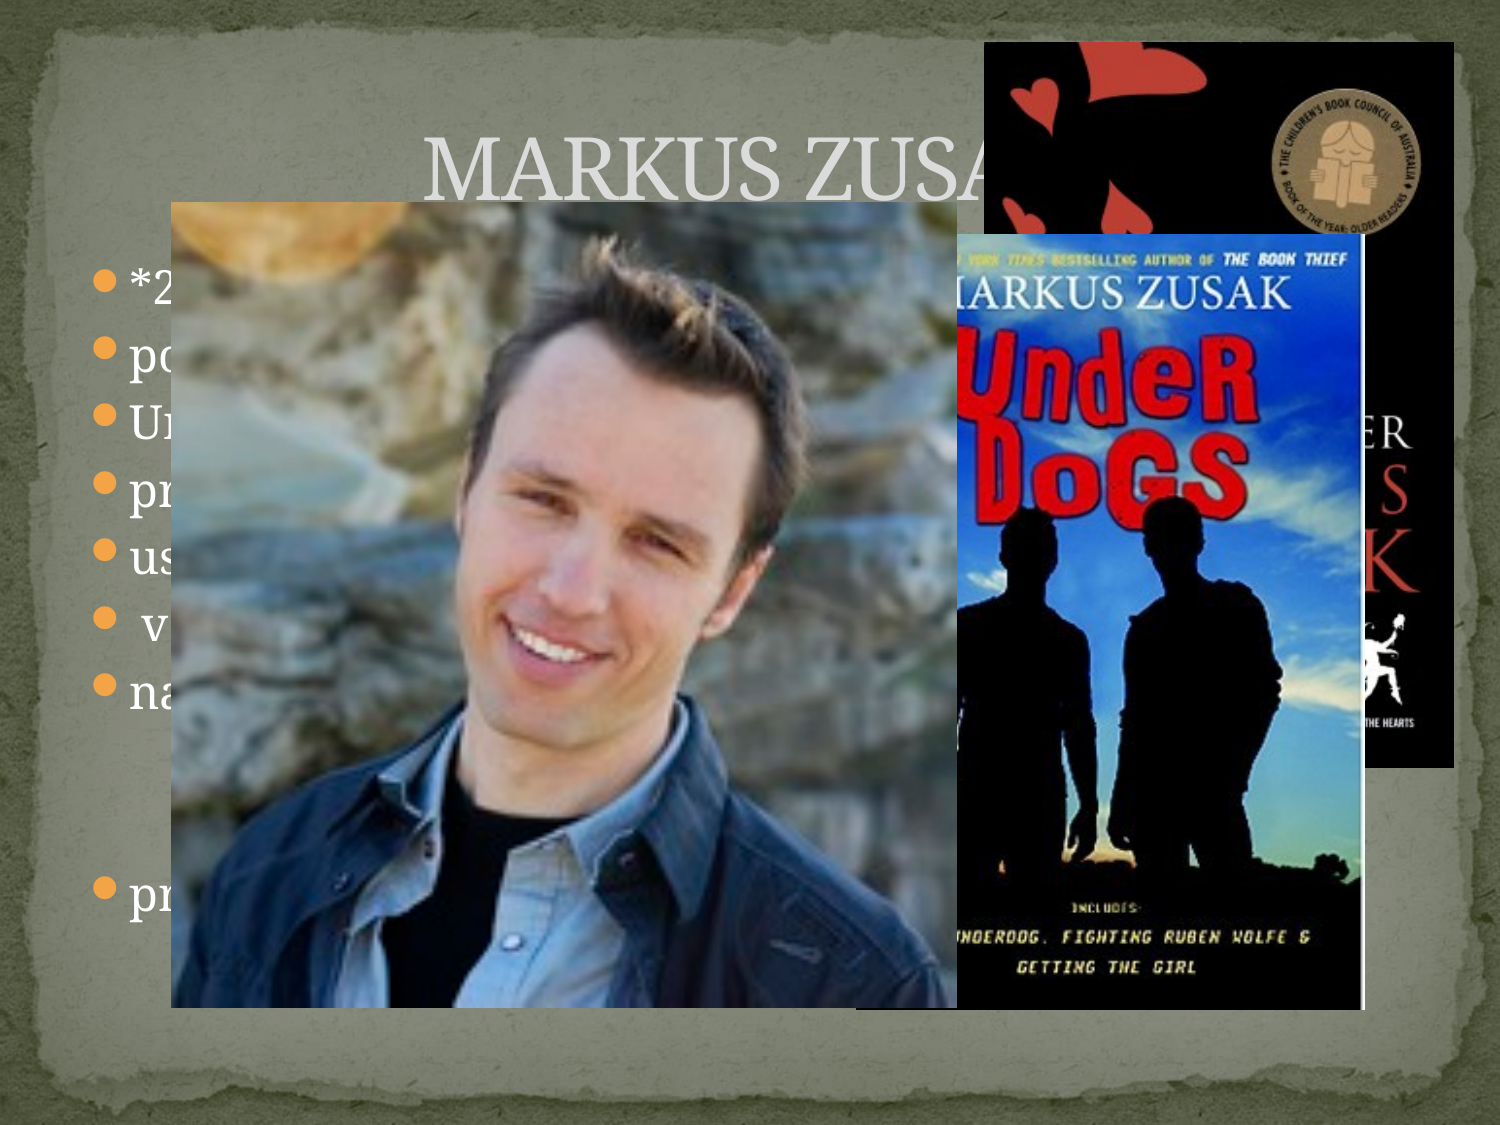

MARKUS ZUSAK
# *23. junij 1975, Sydney, Avstralija
povprečna družina
University of New South Wales
proza, namenjena odraslim
ustvarjat začel v 20. st., aktiven še vedno
 v Sydneyu- romanopisec, esejist, literarni kritik
najbolj znan dela: -The Under Dogs
 -The Messenger
 -Kradljivka knjig
prvo knjigo (The Under Dogs) napisal pri 16. letih